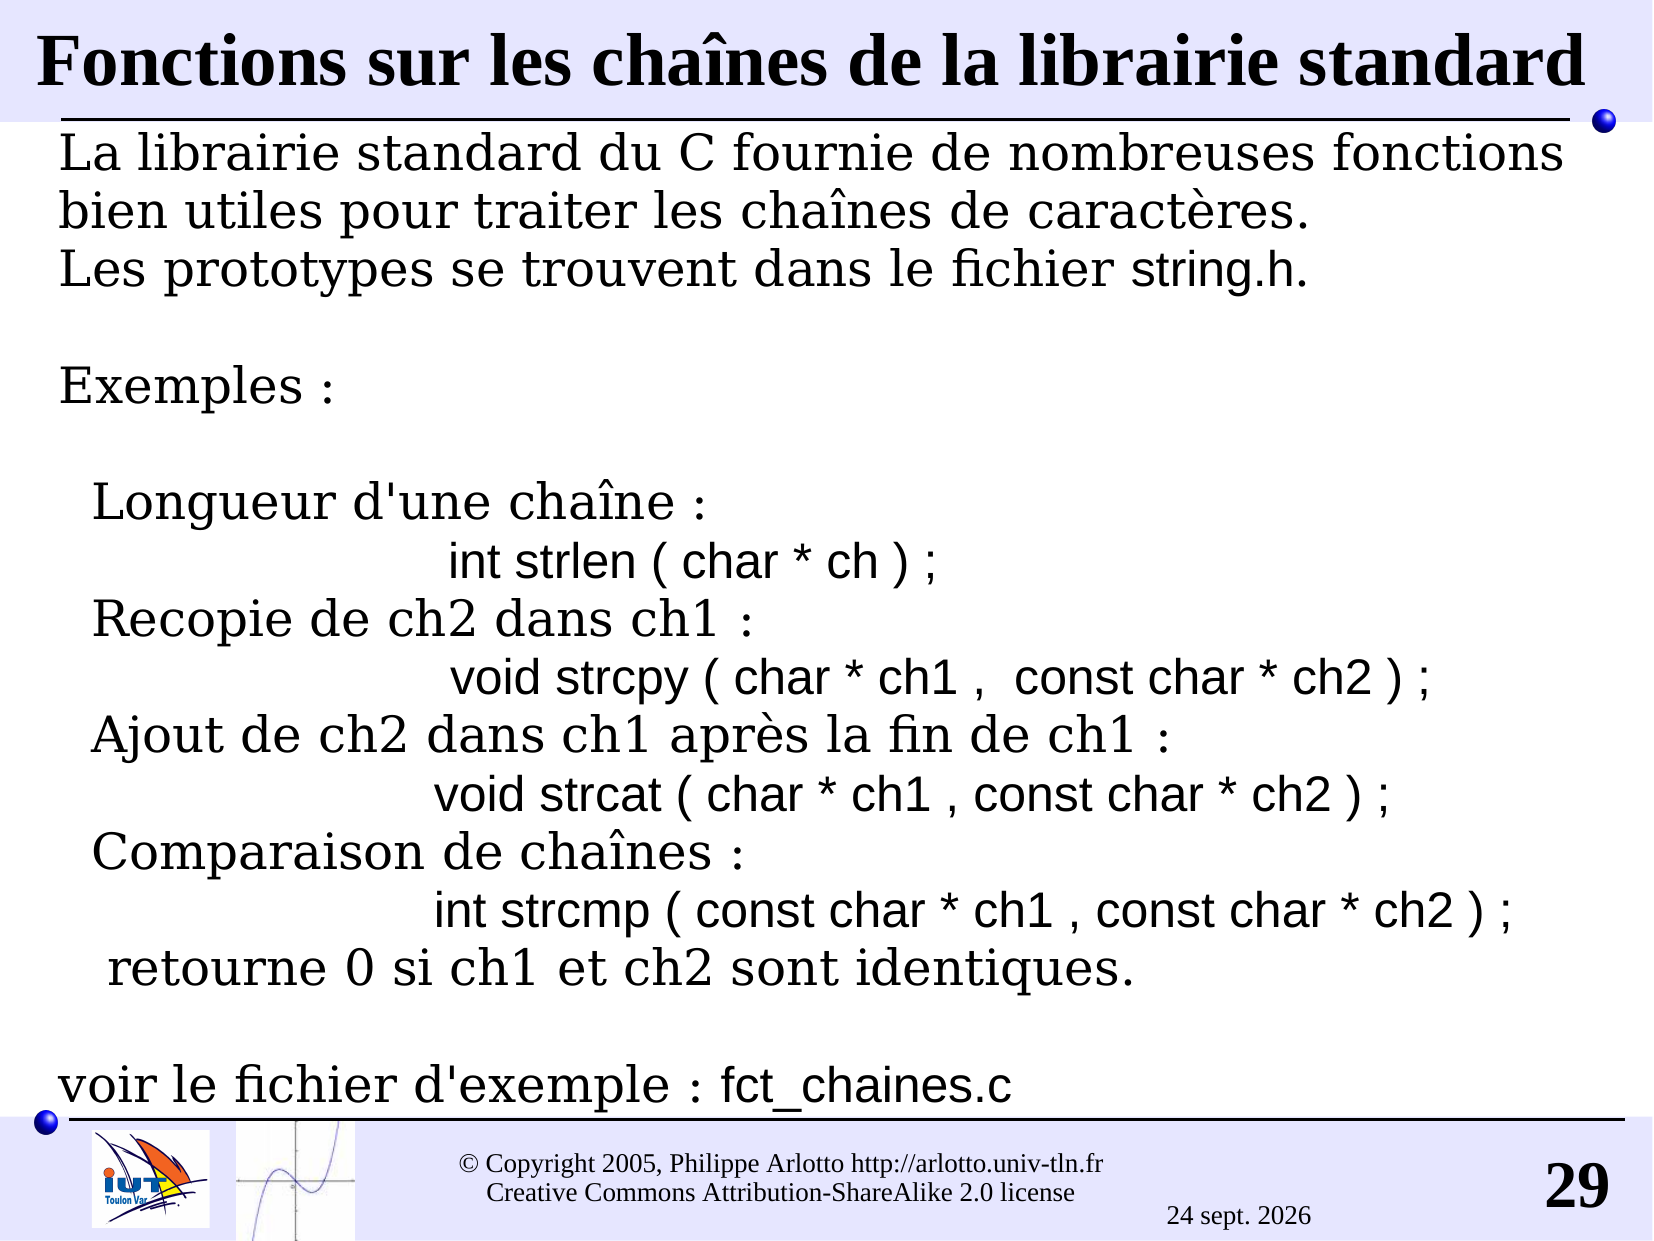

# Fonctions sur les chaînes de la librairie standard
La librairie standard du C fournie de nombreuses fonctions
bien utiles pour traiter les chaînes de caractères.
Les prototypes se trouvent dans le fichier string.h.
Exemples :
 Longueur d'une chaîne :
 					 int strlen ( char * ch ) ;
 Recopie de ch2 dans ch1 :
 					 void strcpy ( char * ch1 , const char * ch2 ) ;
 Ajout de ch2 dans ch1 après la fin de ch1 :
 					void strcat ( char * ch1 , const char * ch2 ) ;
 Comparaison de chaînes :
 					int strcmp ( const char * ch1 , const char * ch2 ) ;
 retourne 0 si ch1 et ch2 sont identiques.
voir le fichier d'exemple : fct_chaines.c